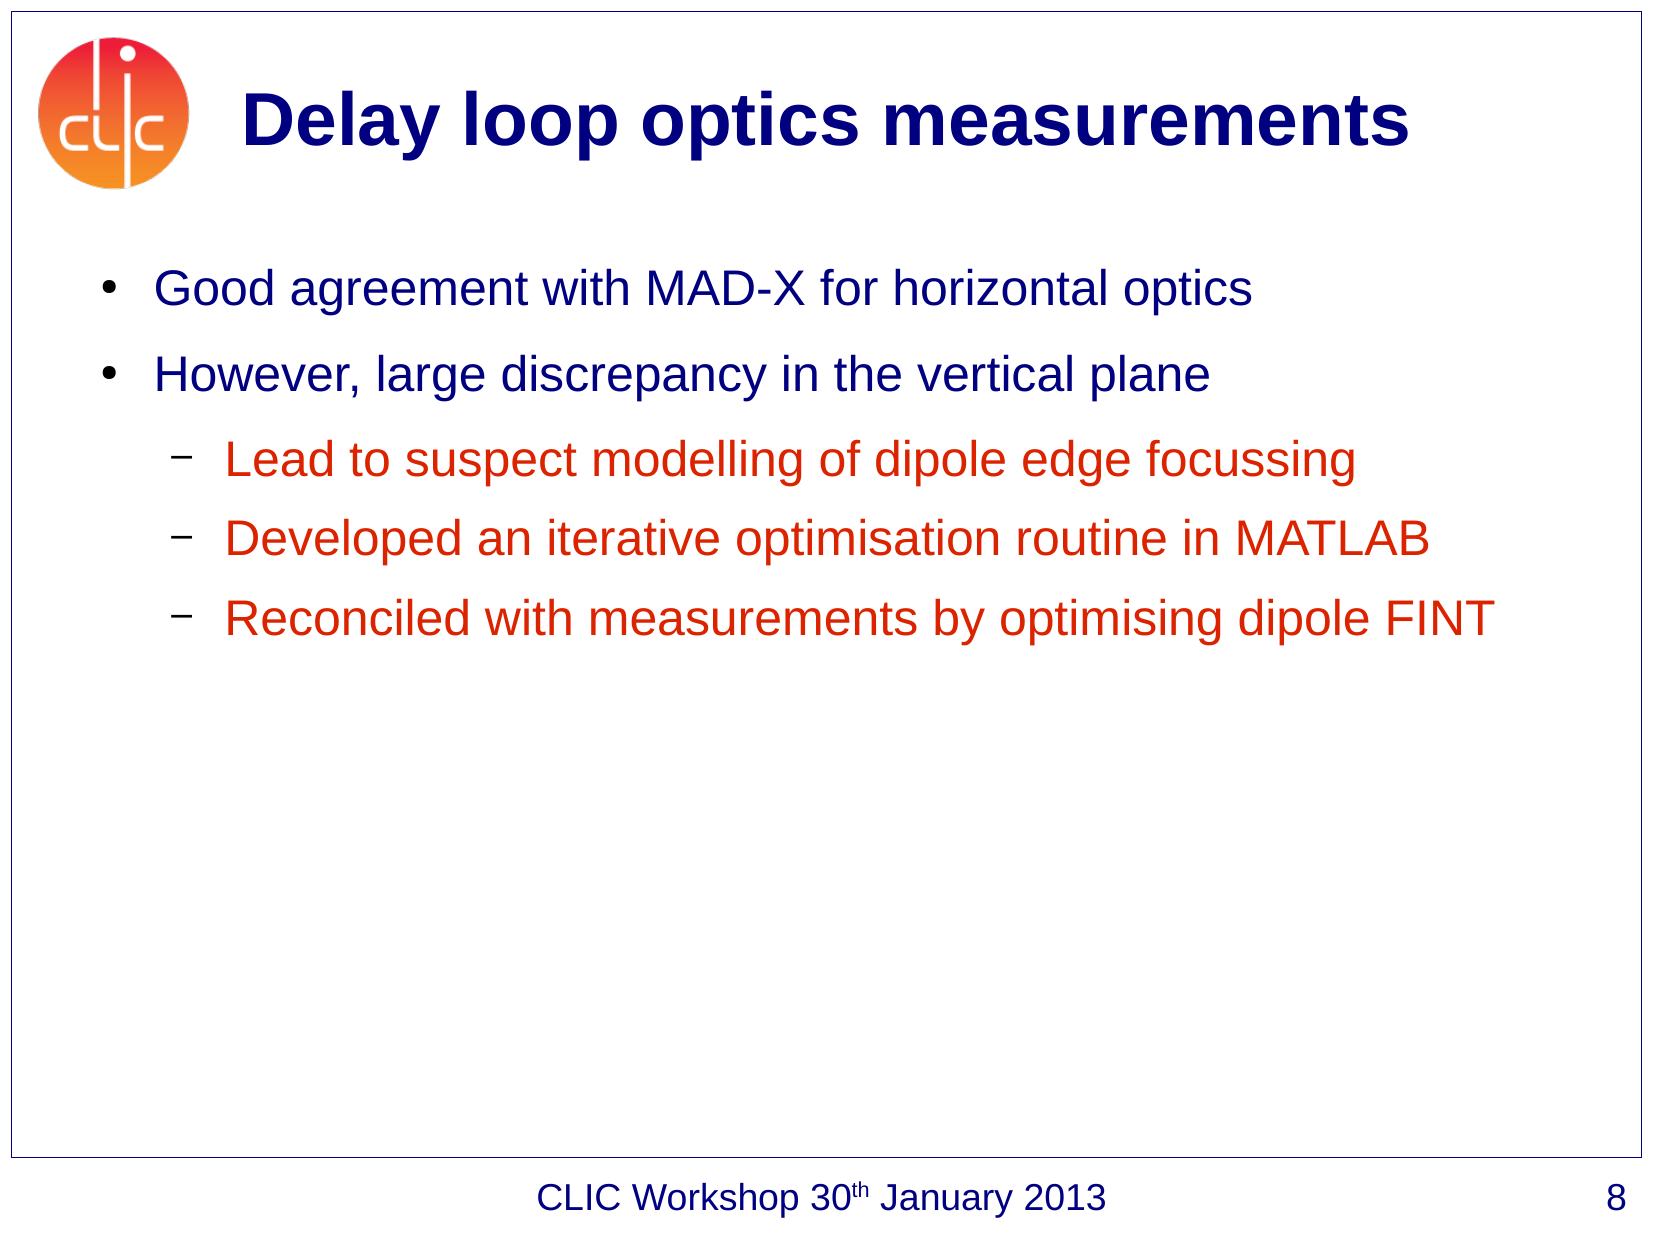

# Delay loop optics measurements
Good agreement with MAD-X for horizontal optics
However, large discrepancy in the vertical plane
Lead to suspect modelling of dipole edge focussing
Developed an iterative optimisation routine in MATLAB
Reconciled with measurements by optimising dipole FINT
CLIC Workshop 30th January 2013
8